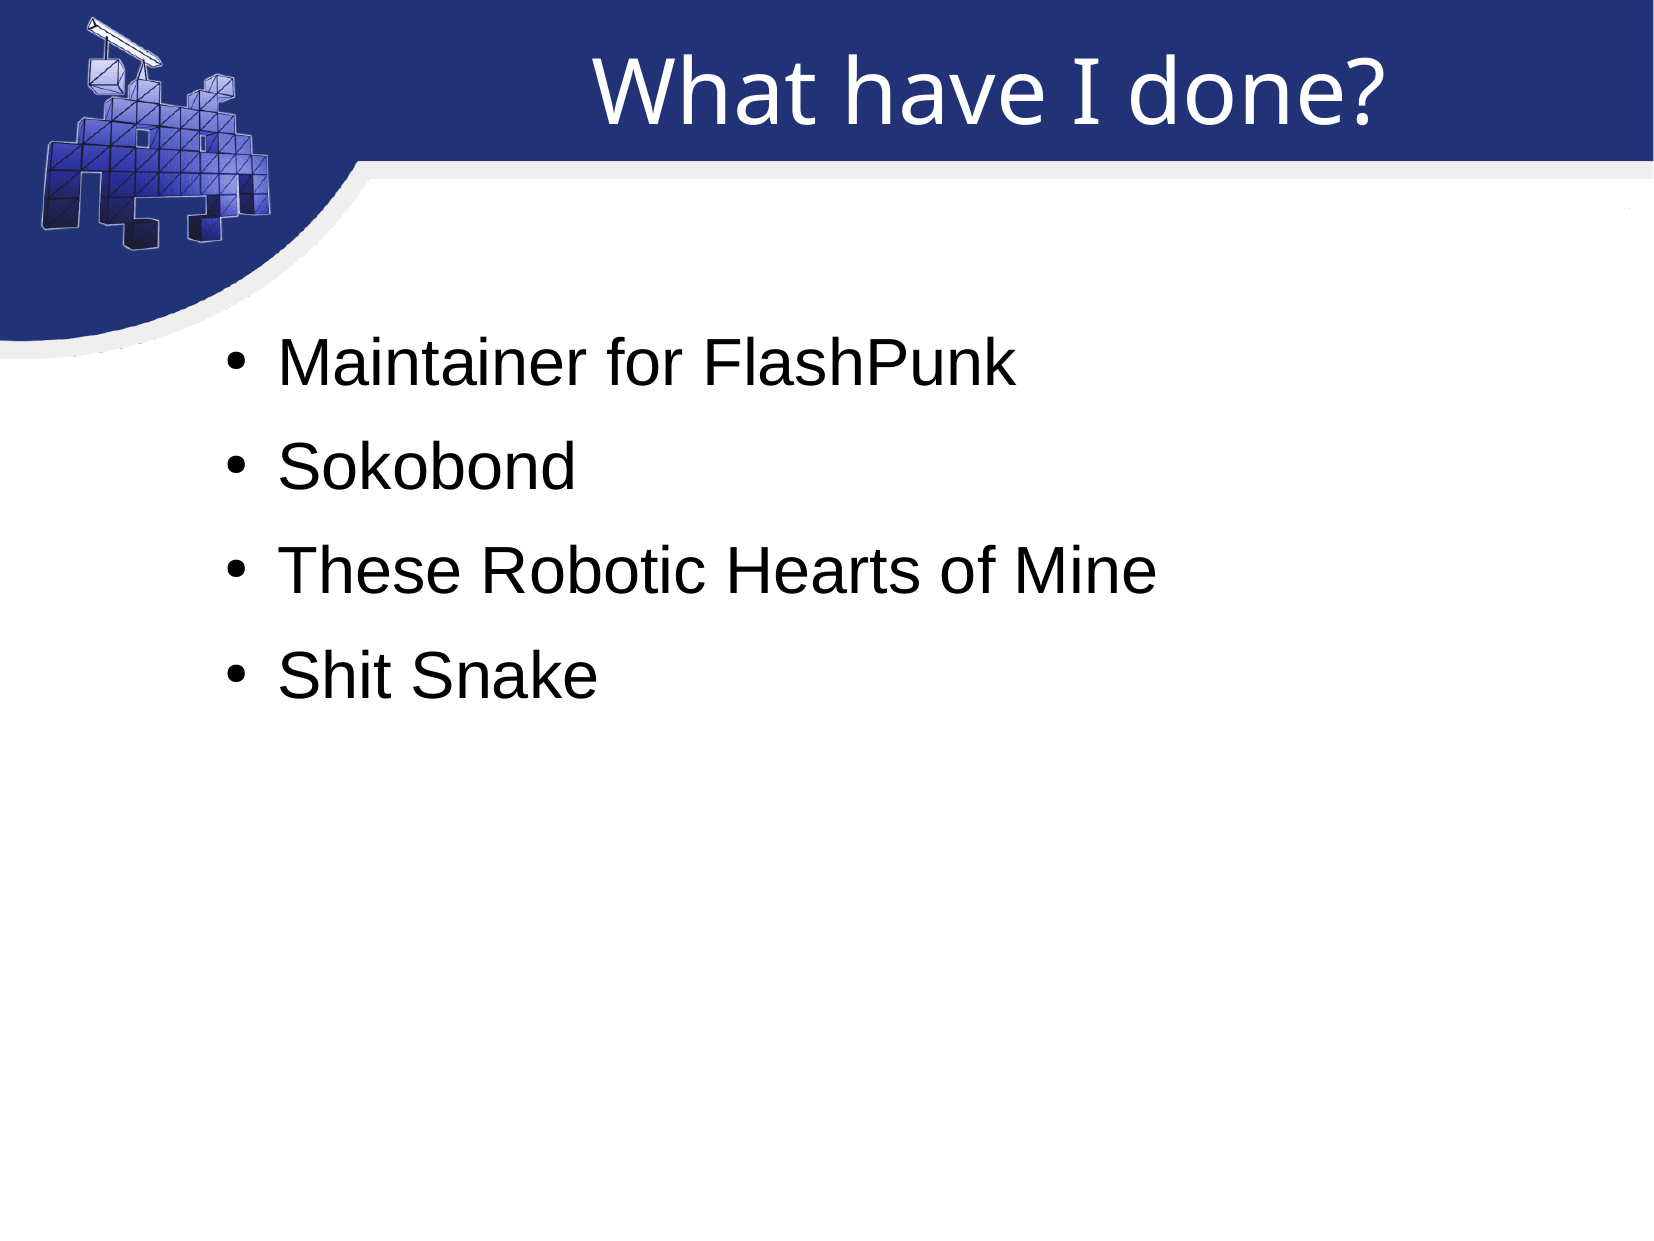

# What have I done?
Maintainer for FlashPunk
Sokobond
These Robotic Hearts of Mine
Shit Snake